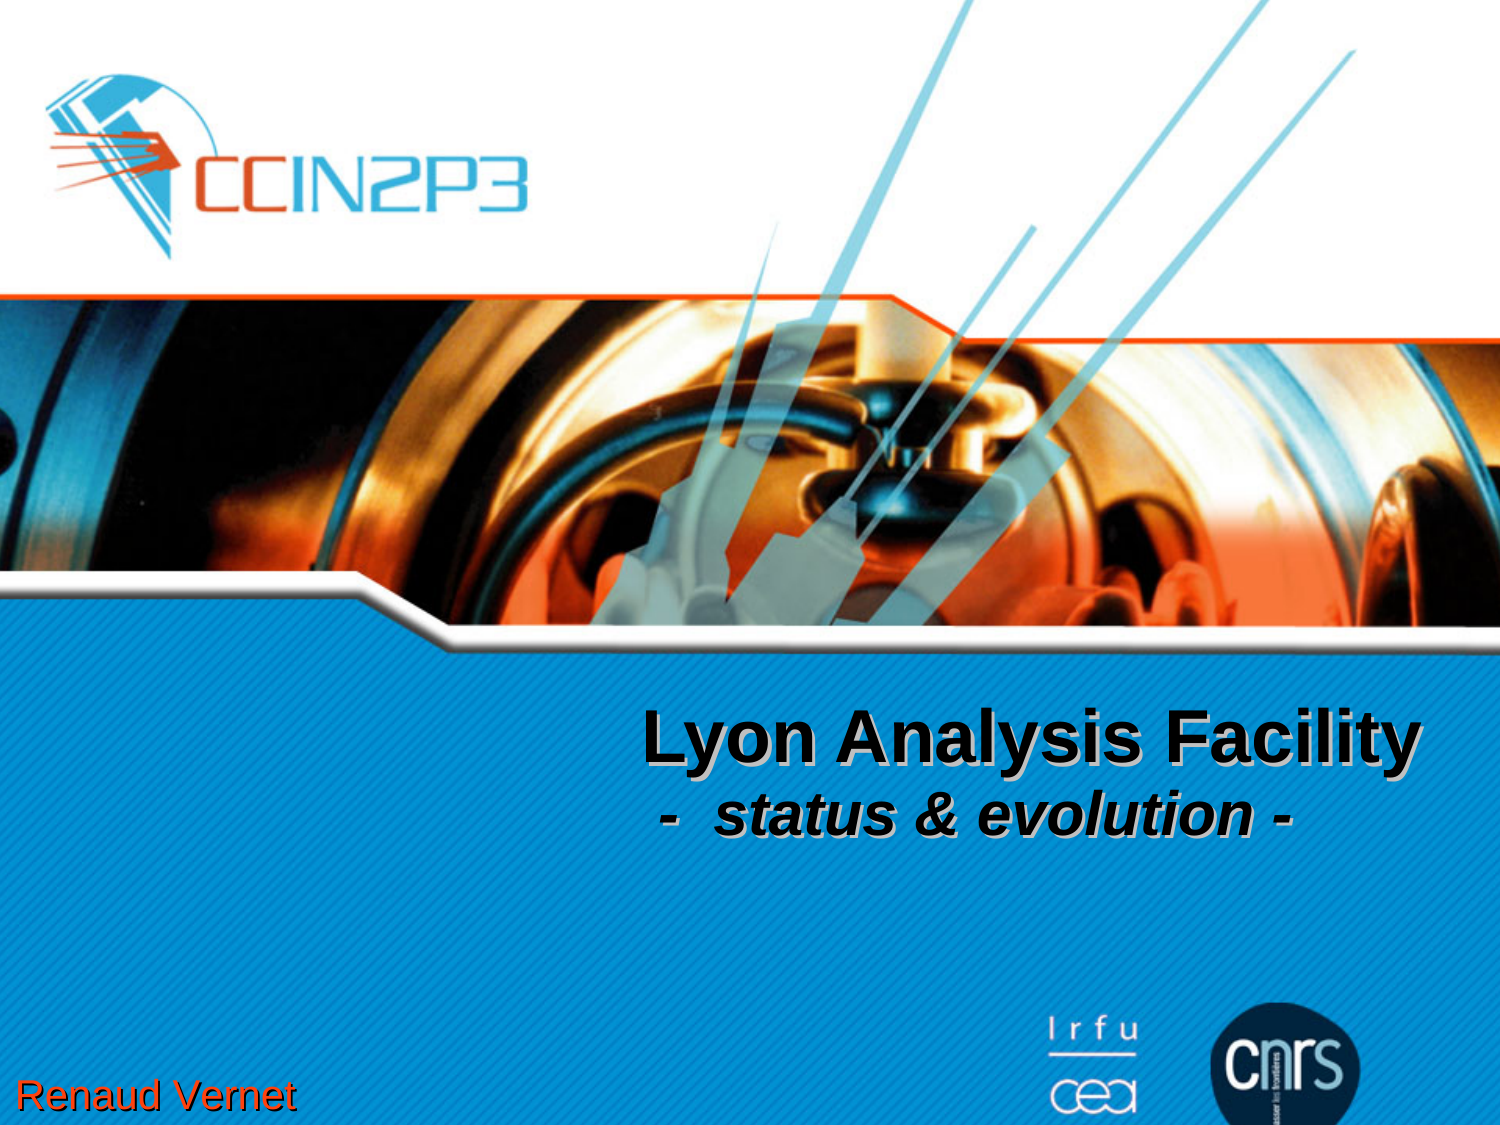

# Lyon Analysis Facility - status & evolution -
Renaud Vernet